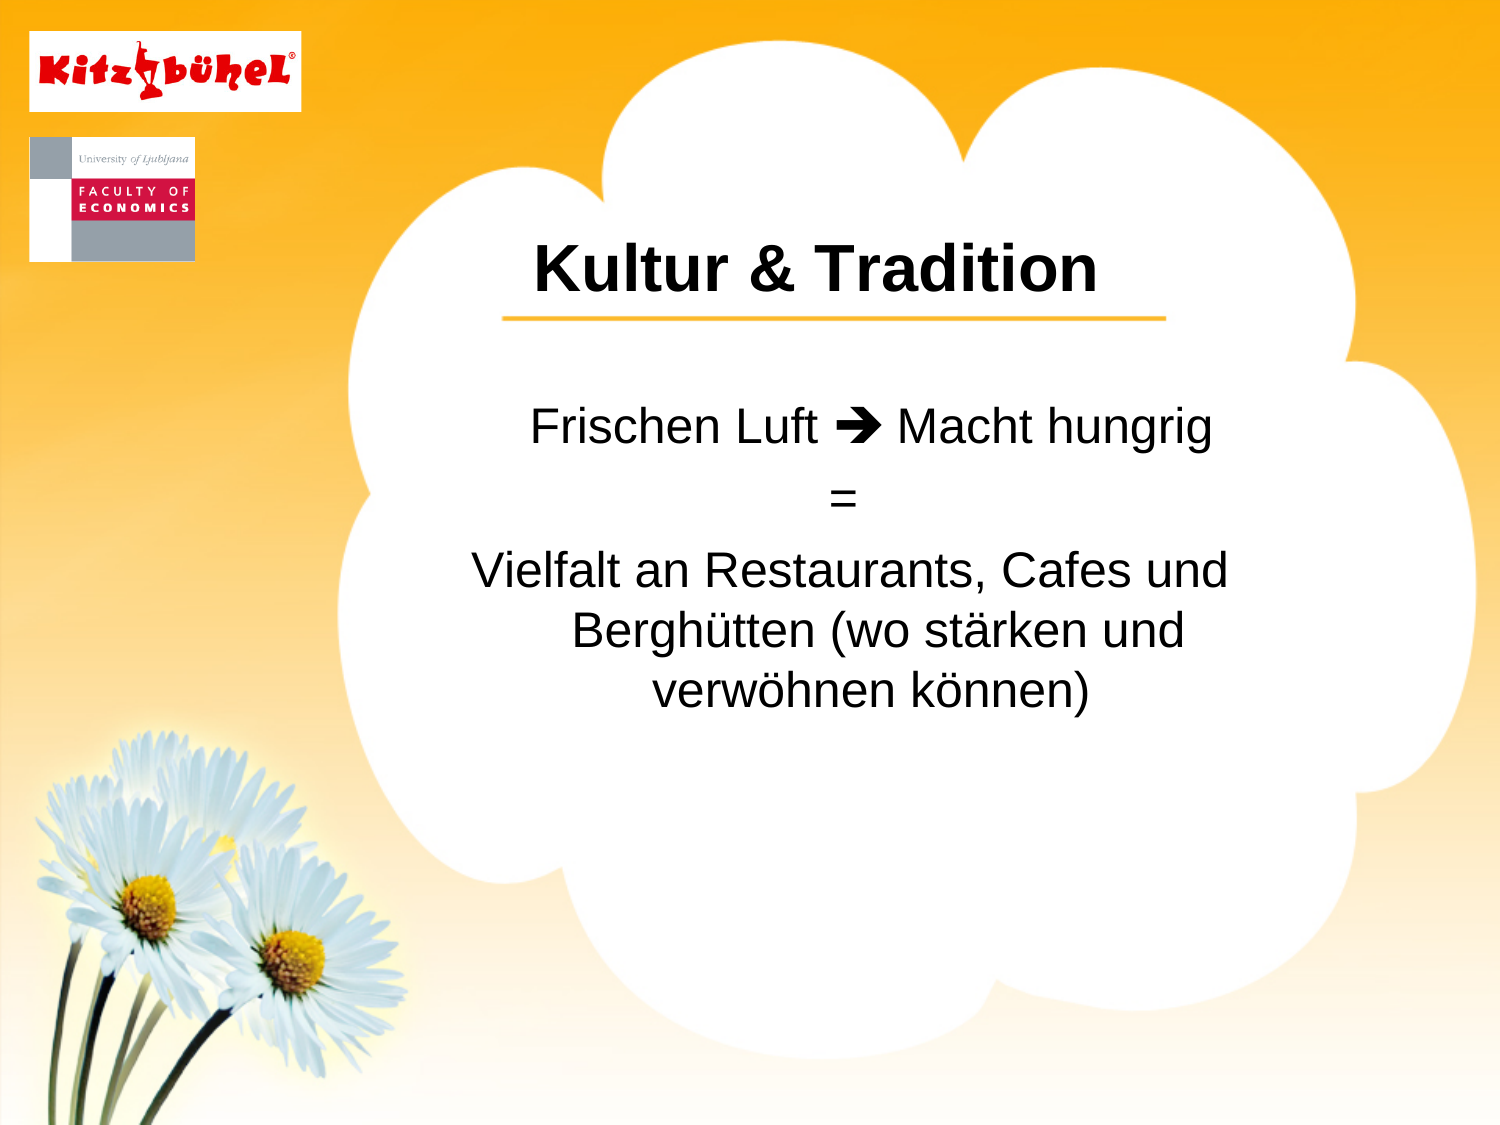

Kultur & Tradition
	Frischen Luft  Macht hungrig
=
Vielfalt an Restaurants, Cafes und Berghütten (wo stärken und verwöhnen können)
#